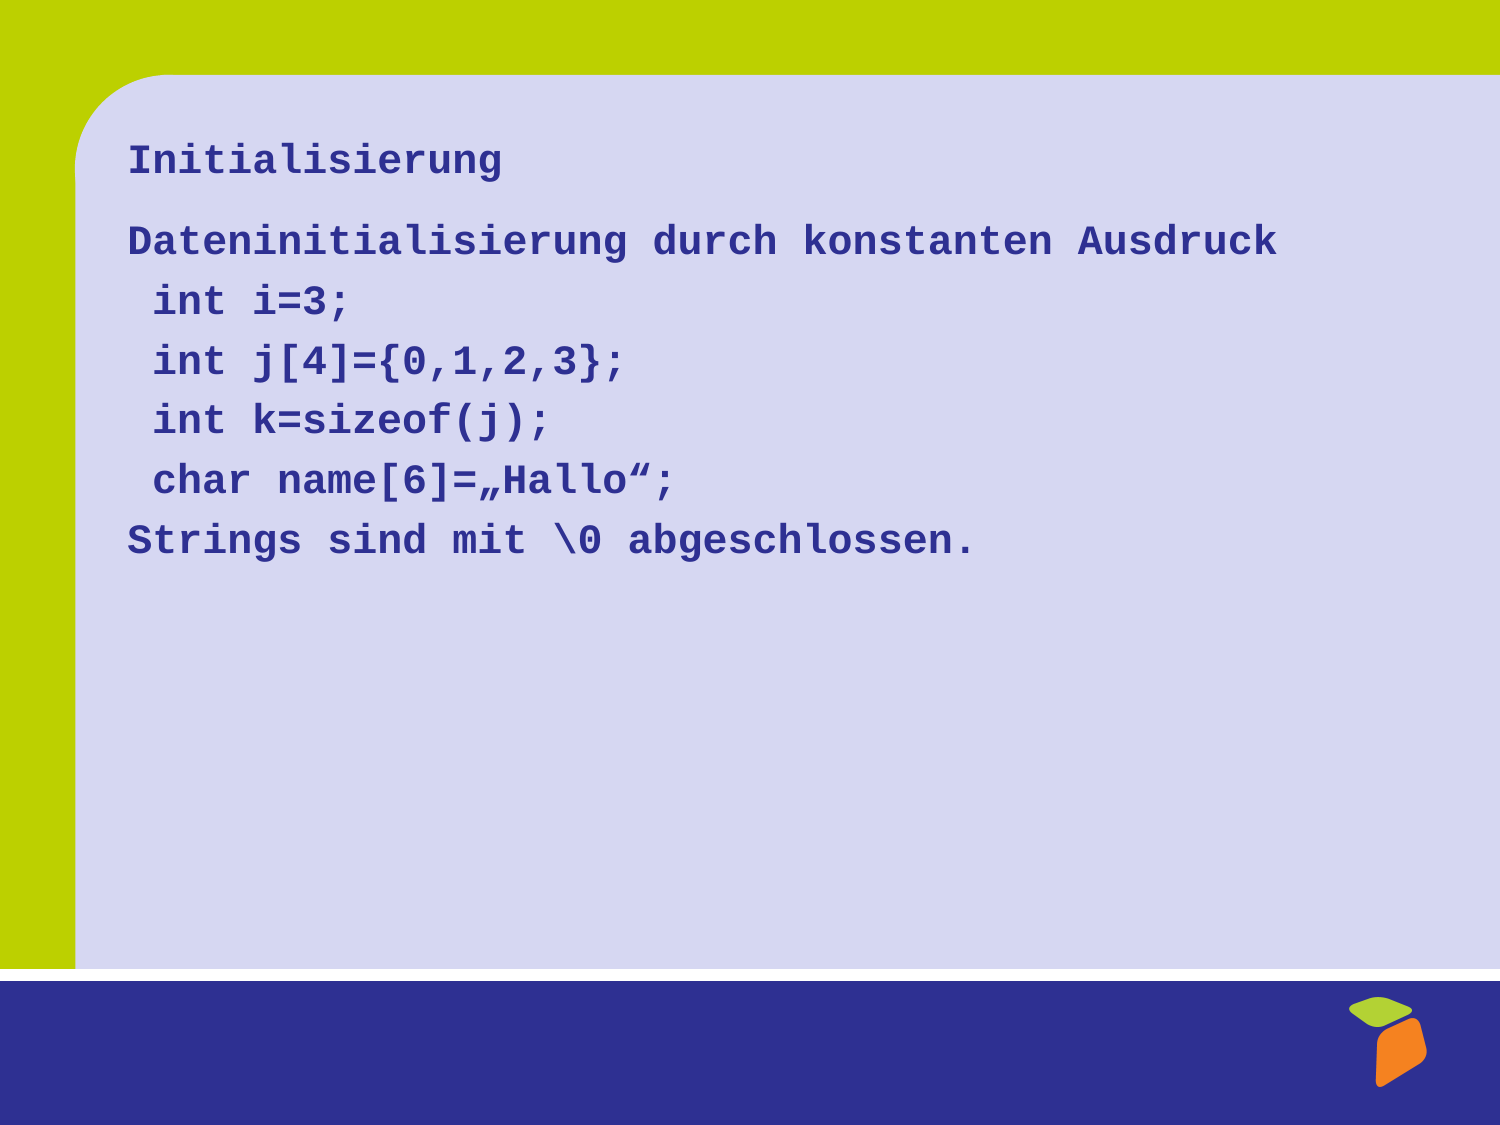

# Initialisierung
Dateninitialisierung durch konstanten Ausdruck
 int i=3;
 int j[4]={0,1,2,3};
 int k=sizeof(j);
 char name[6]=„Hallo“;
Strings sind mit \0 abgeschlossen.